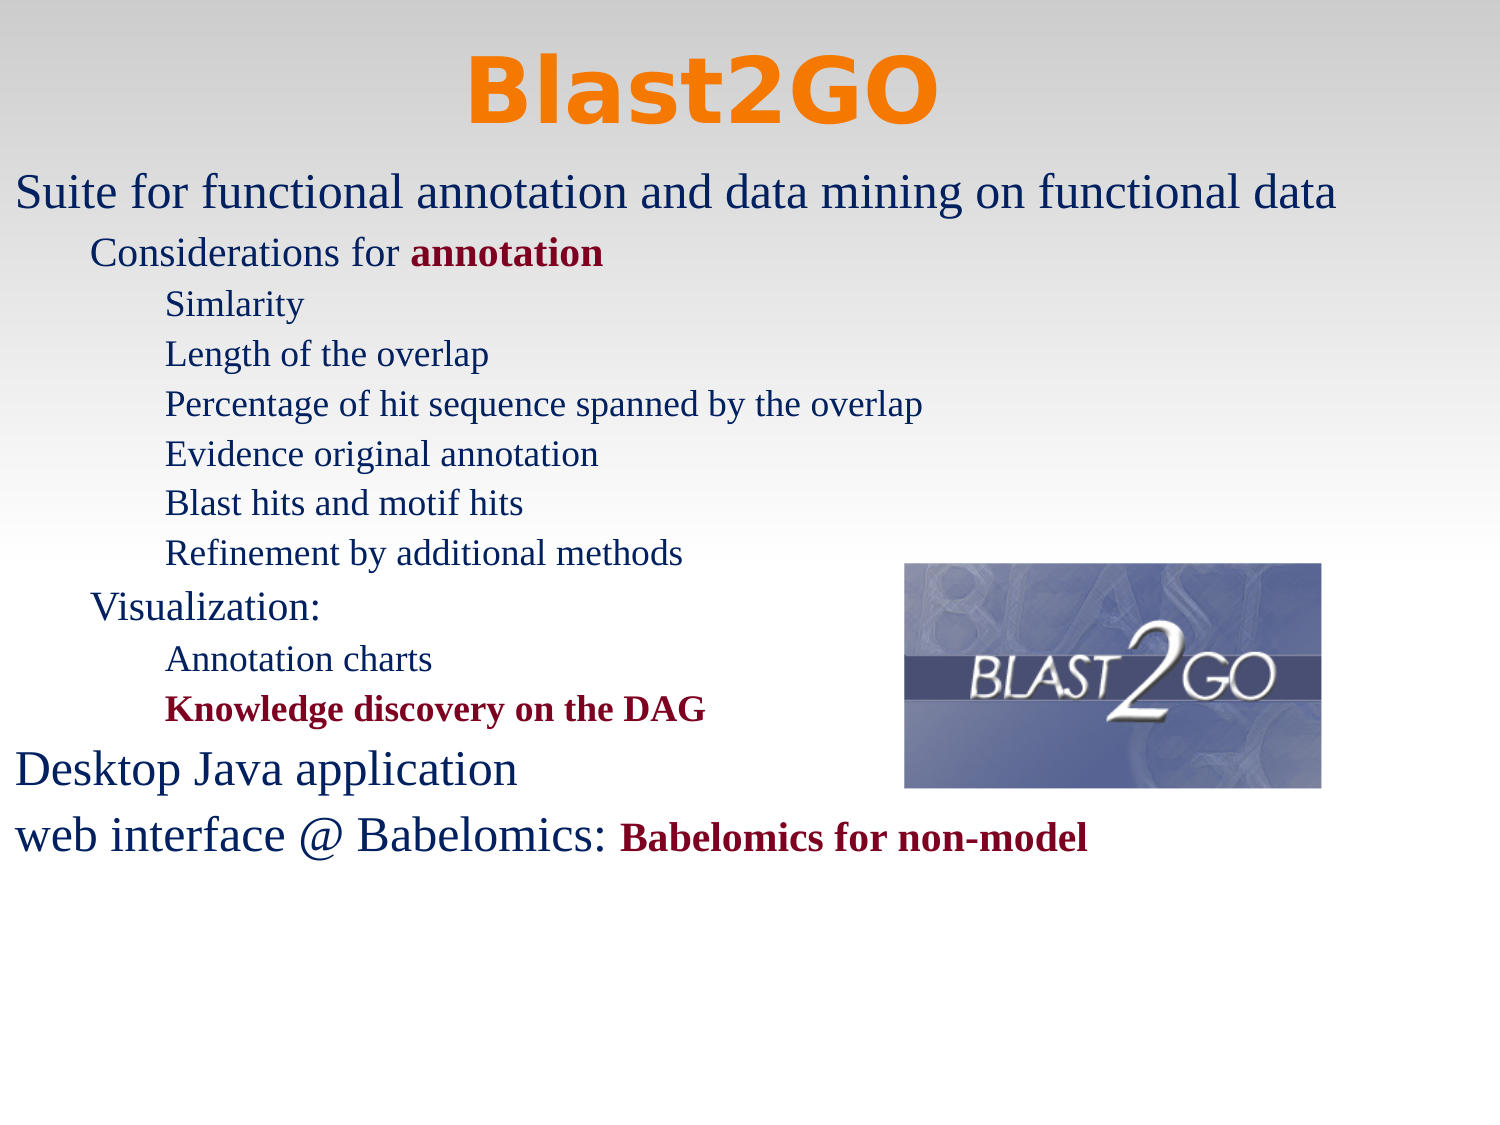

# Blast2GO
Suite for functional annotation and data mining on functional data
Considerations for annotation
Simlarity
Length of the overlap
Percentage of hit sequence spanned by the overlap
Evidence original annotation
Blast hits and motif hits
Refinement by additional methods
Visualization:
Annotation charts
Knowledge discovery on the DAG
Desktop Java application
web interface @ Babelomics: Babelomics for non-model